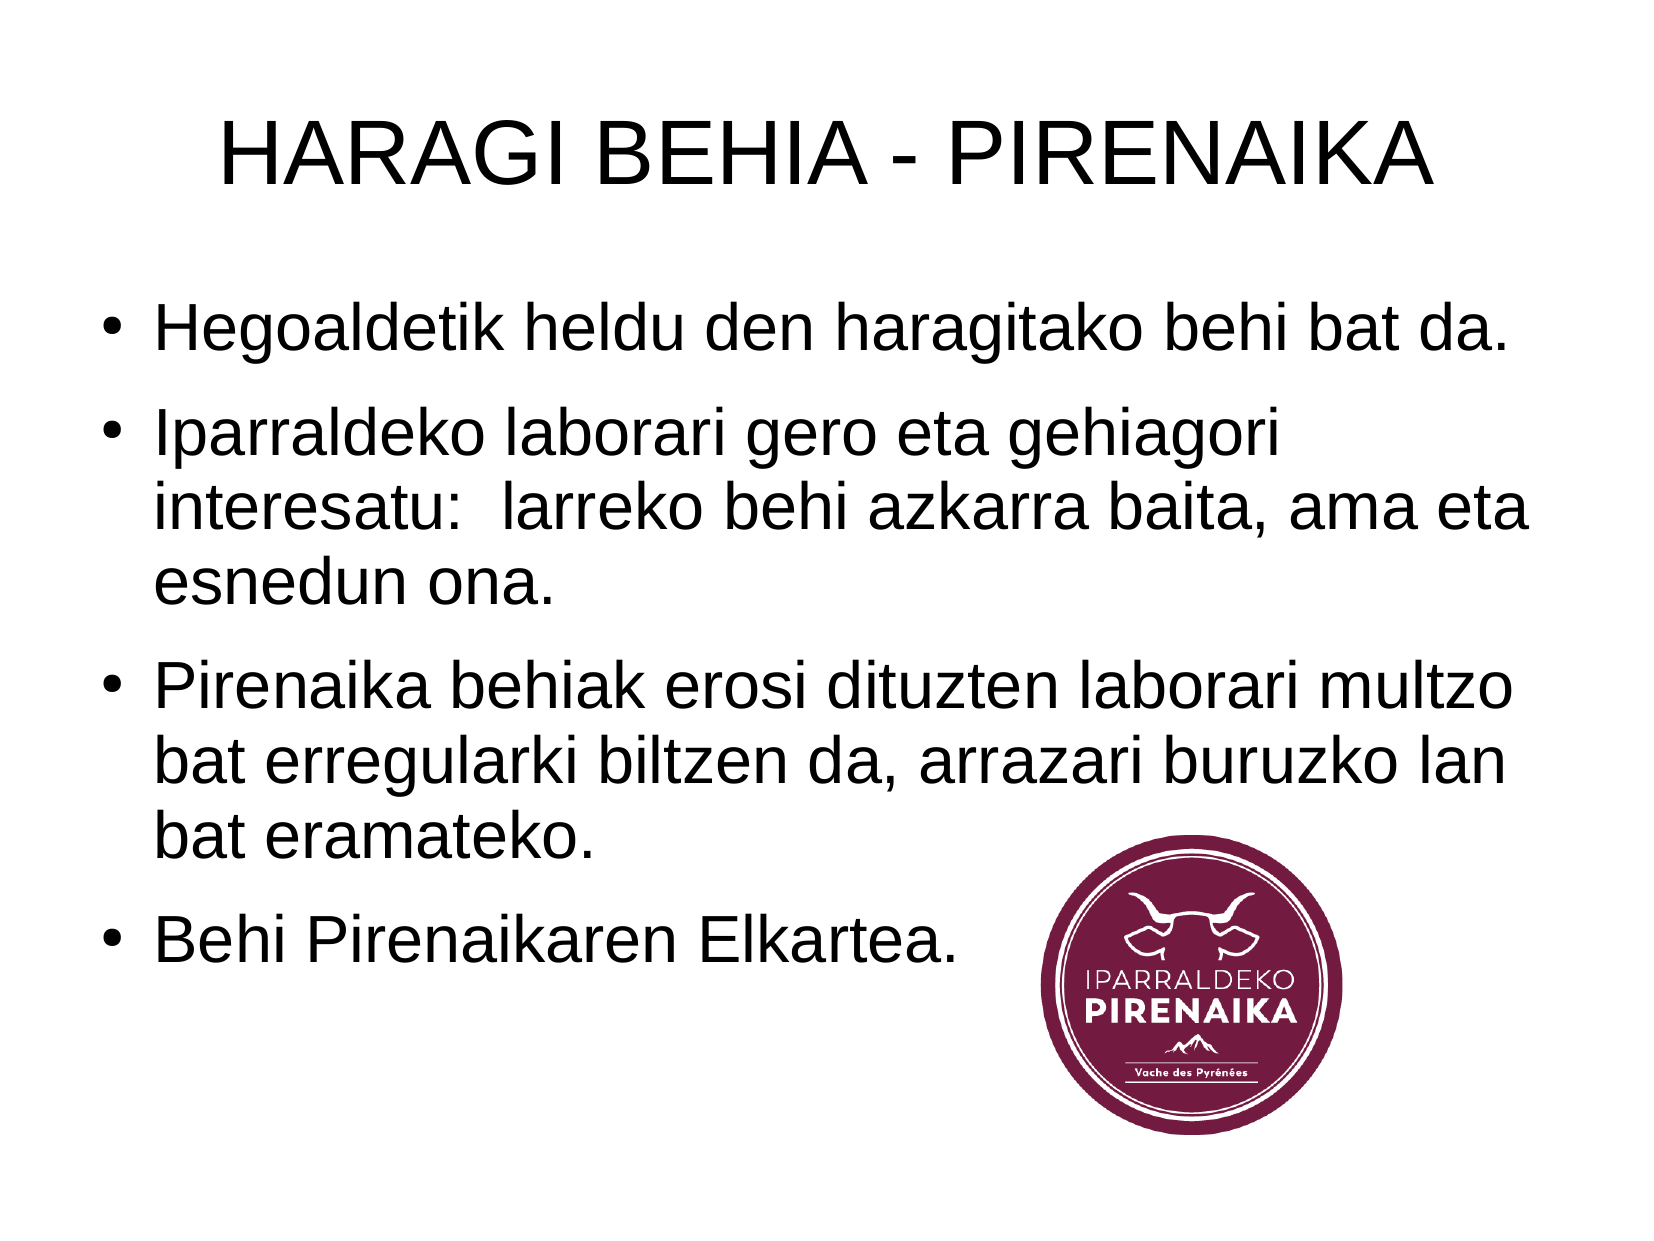

# HARAGI BEHIA - PIRENAIKA
Hegoaldetik heldu den haragitako behi bat da.
Iparraldeko laborari gero eta gehiagori interesatu: larreko behi azkarra baita, ama eta esnedun ona.
Pirenaika behiak erosi dituzten laborari multzo bat erregularki biltzen da, arrazari buruzko lan bat eramateko.
Behi Pirenaikaren Elkartea.